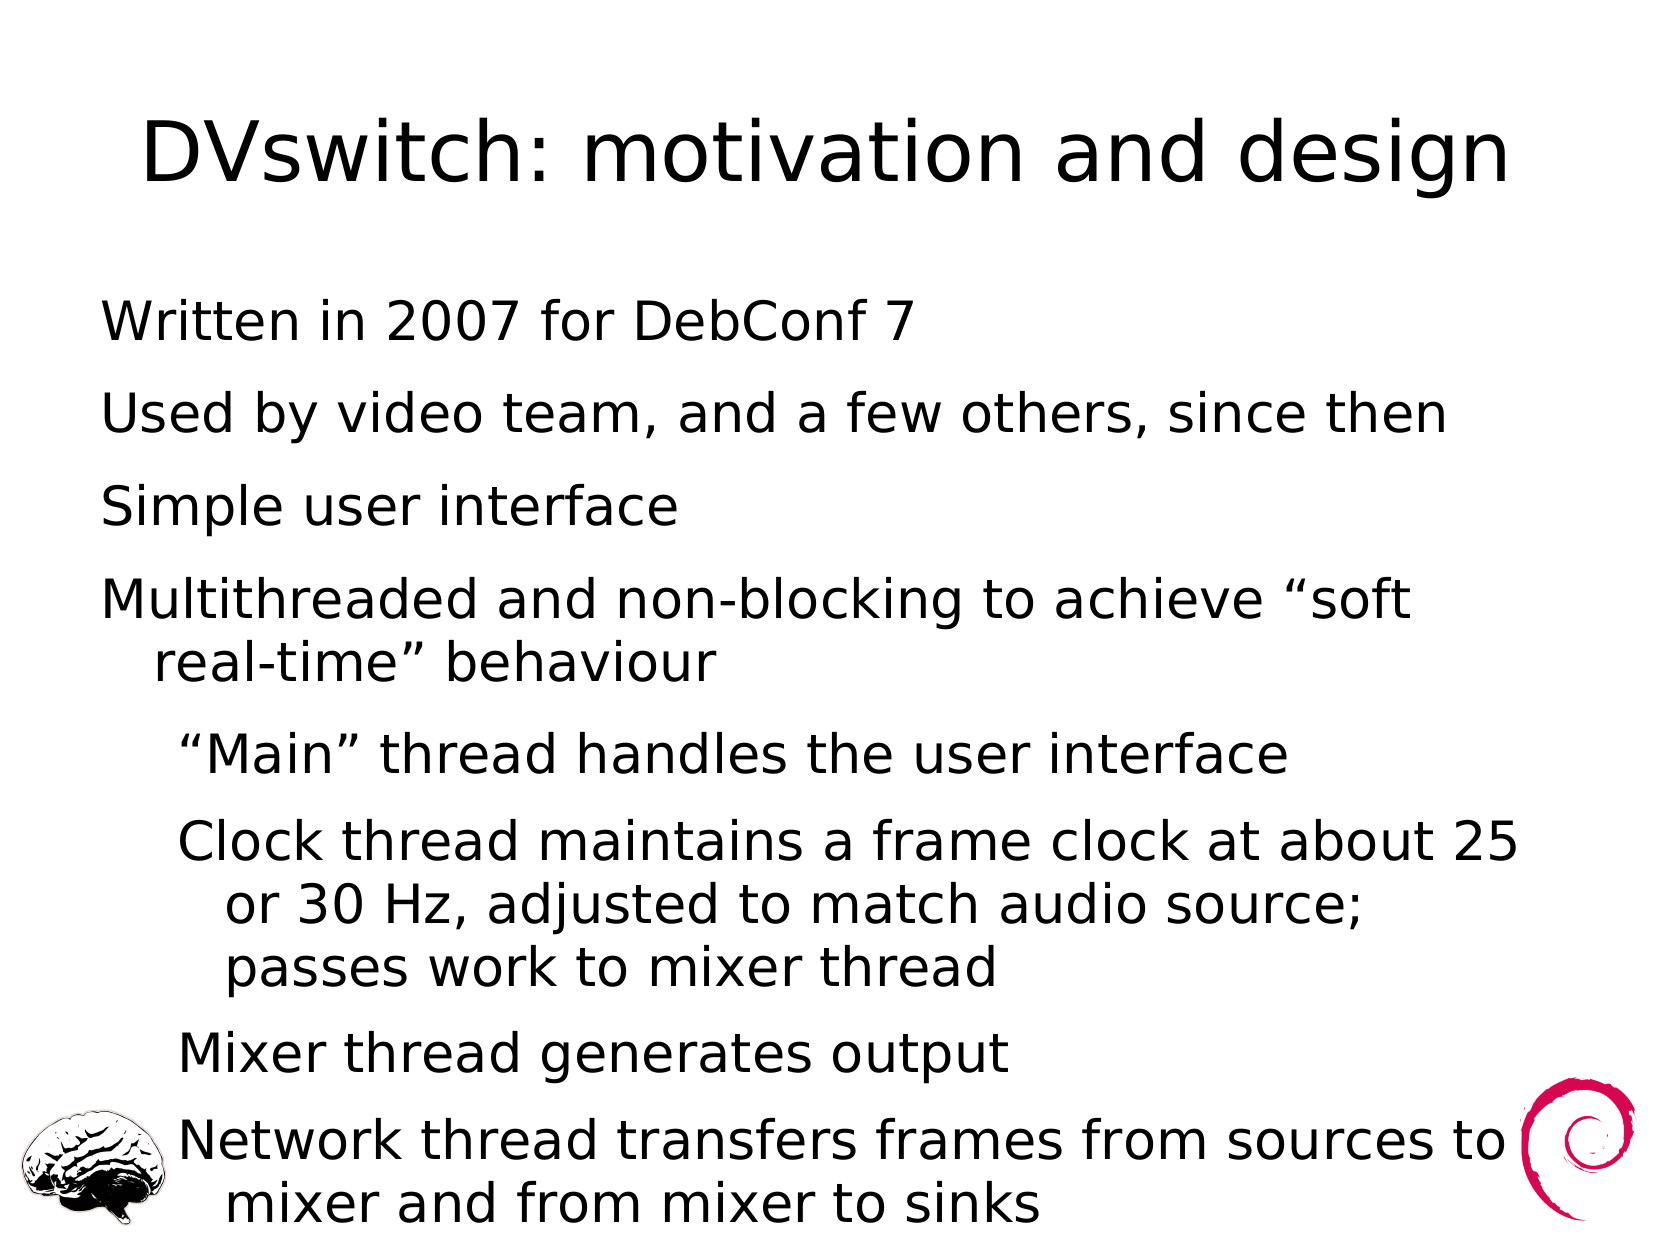

# DVswitch: motivation and design
Written in 2007 for DebConf 7
Used by video team, and a few others, since then
Simple user interface
Multithreaded and non-blocking to achieve “soft real-time” behaviour
“Main” thread handles the user interface
Clock thread maintains a frame clock at about 25 or 30 Hz, adjusted to match audio source; passes work to mixer thread
Mixer thread generates output
Network thread transfers frames from sources to mixer and from mixer to sinks